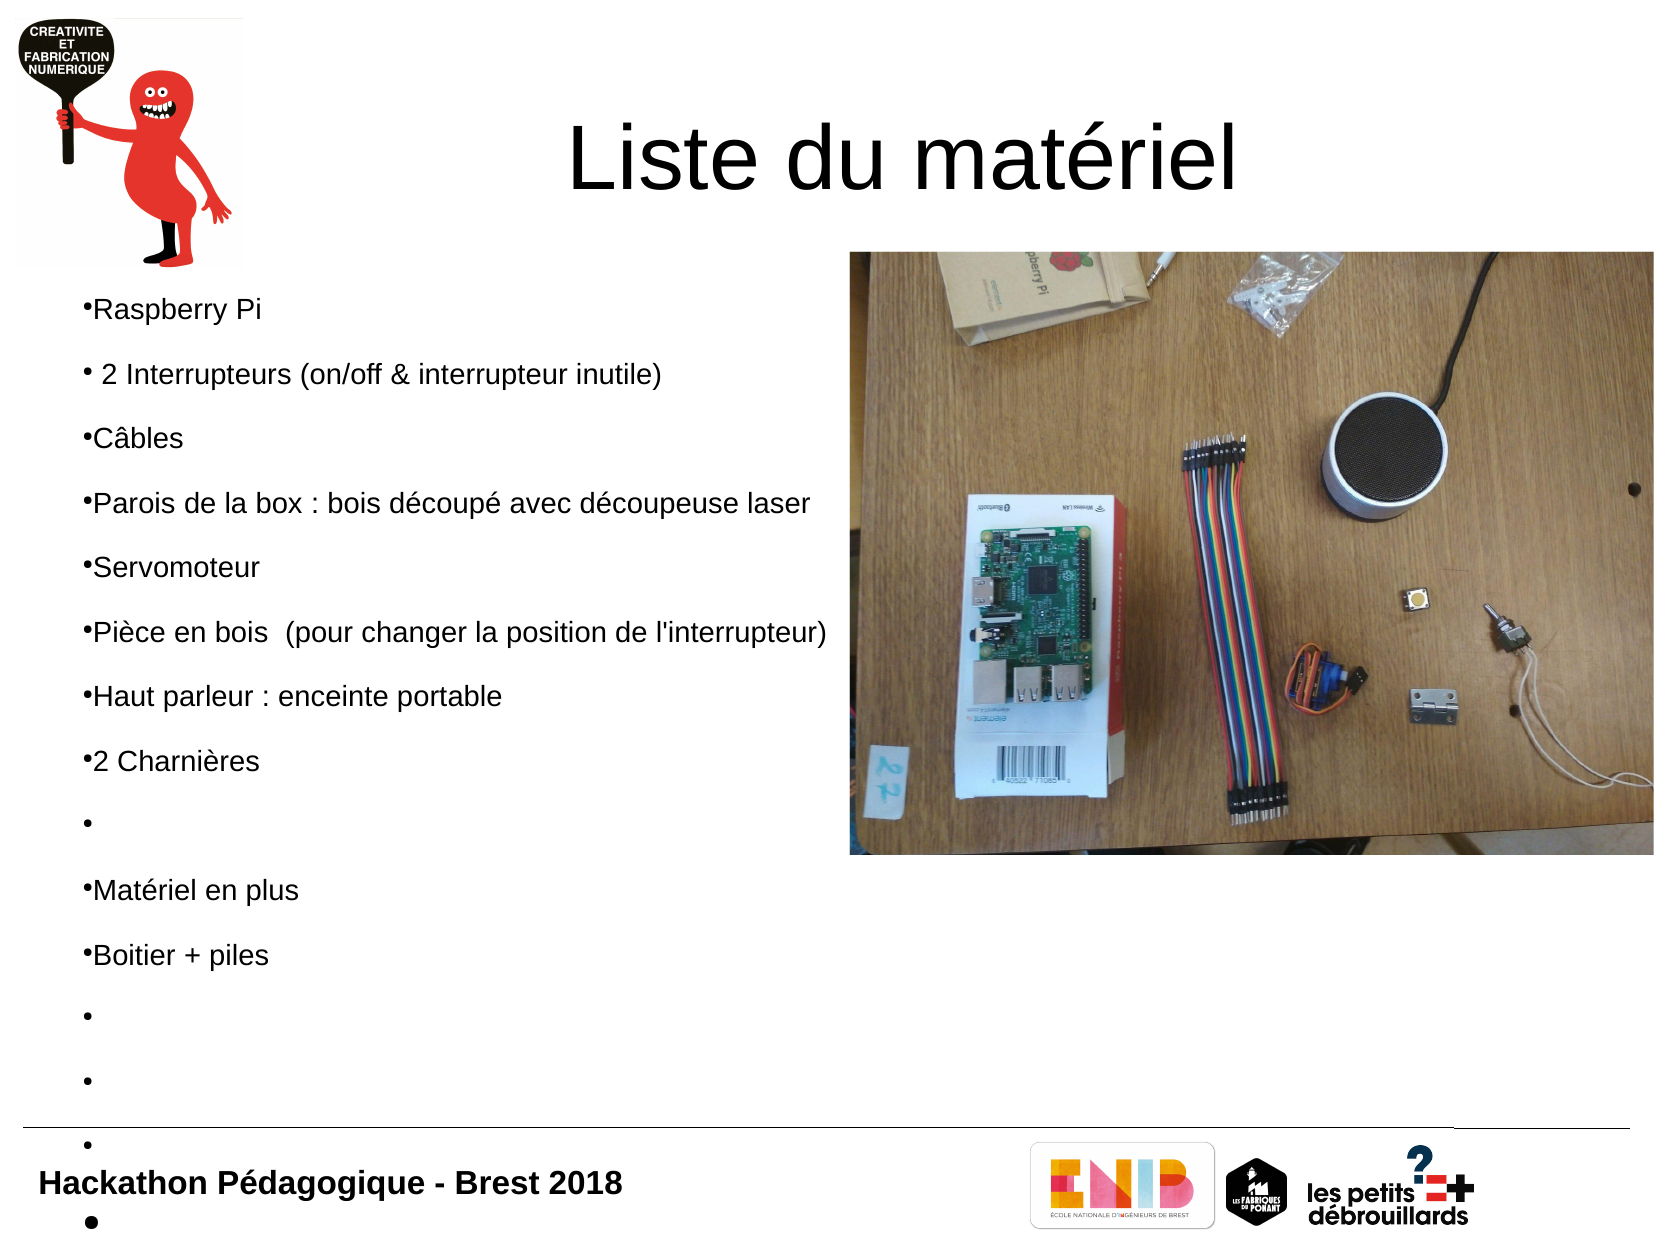

# Liste du matériel
Raspberry Pi
 2 Interrupteurs (on/off & interrupteur inutile)
Câbles
Parois de la box : bois découpé avec découpeuse laser
Servomoteur
Pièce en bois  (pour changer la position de l'interrupteur)
Haut parleur : enceinte portable
2 Charnières
Matériel en plus
Boitier + piles
Hackathon Pédagogique - Brest 2018